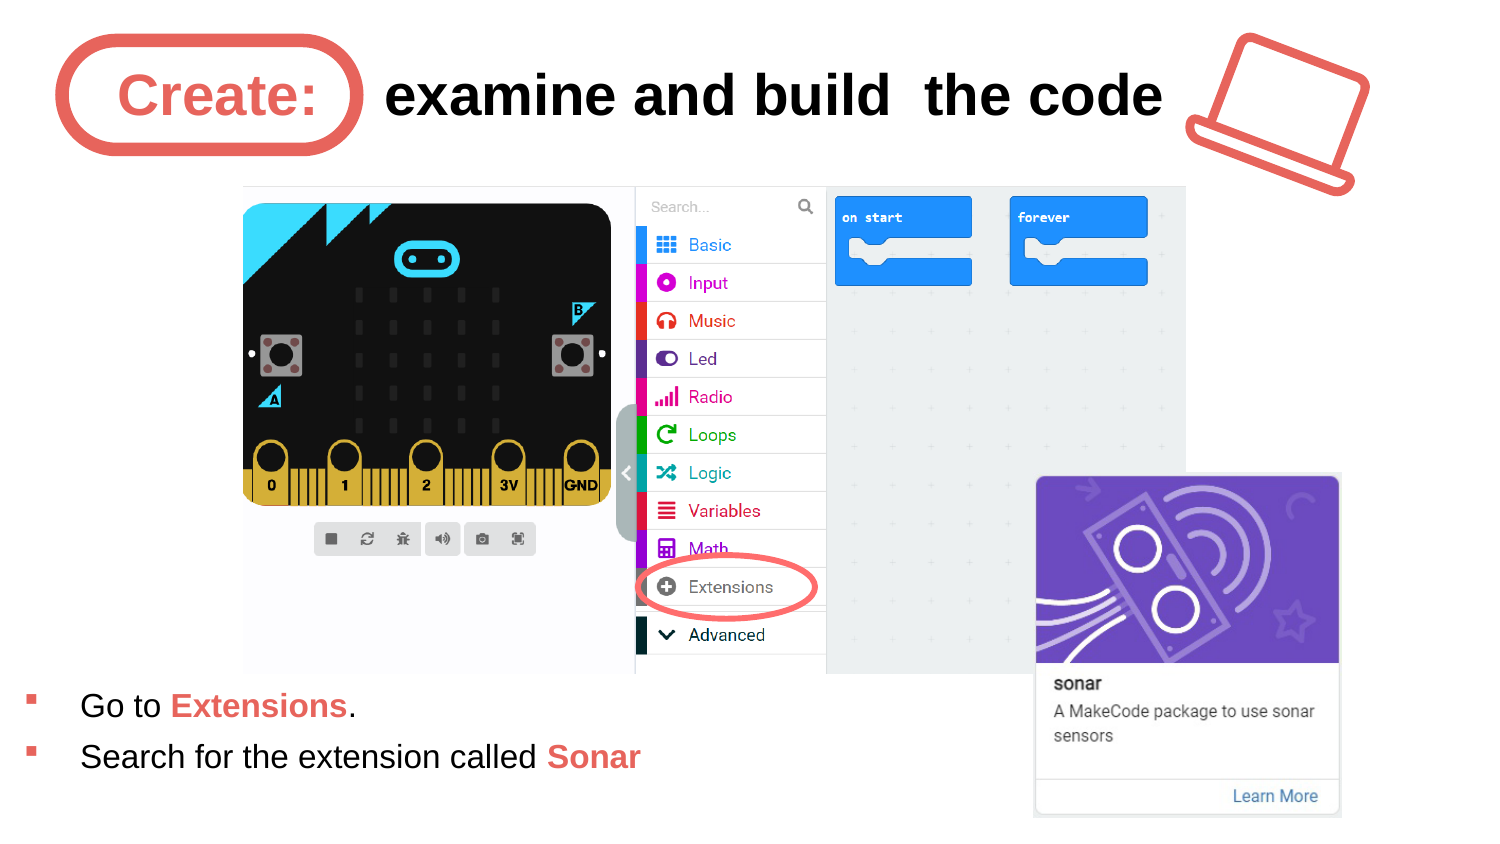

# Create: examine and build the code
Go to Extensions.
Search for the extension called Sonar